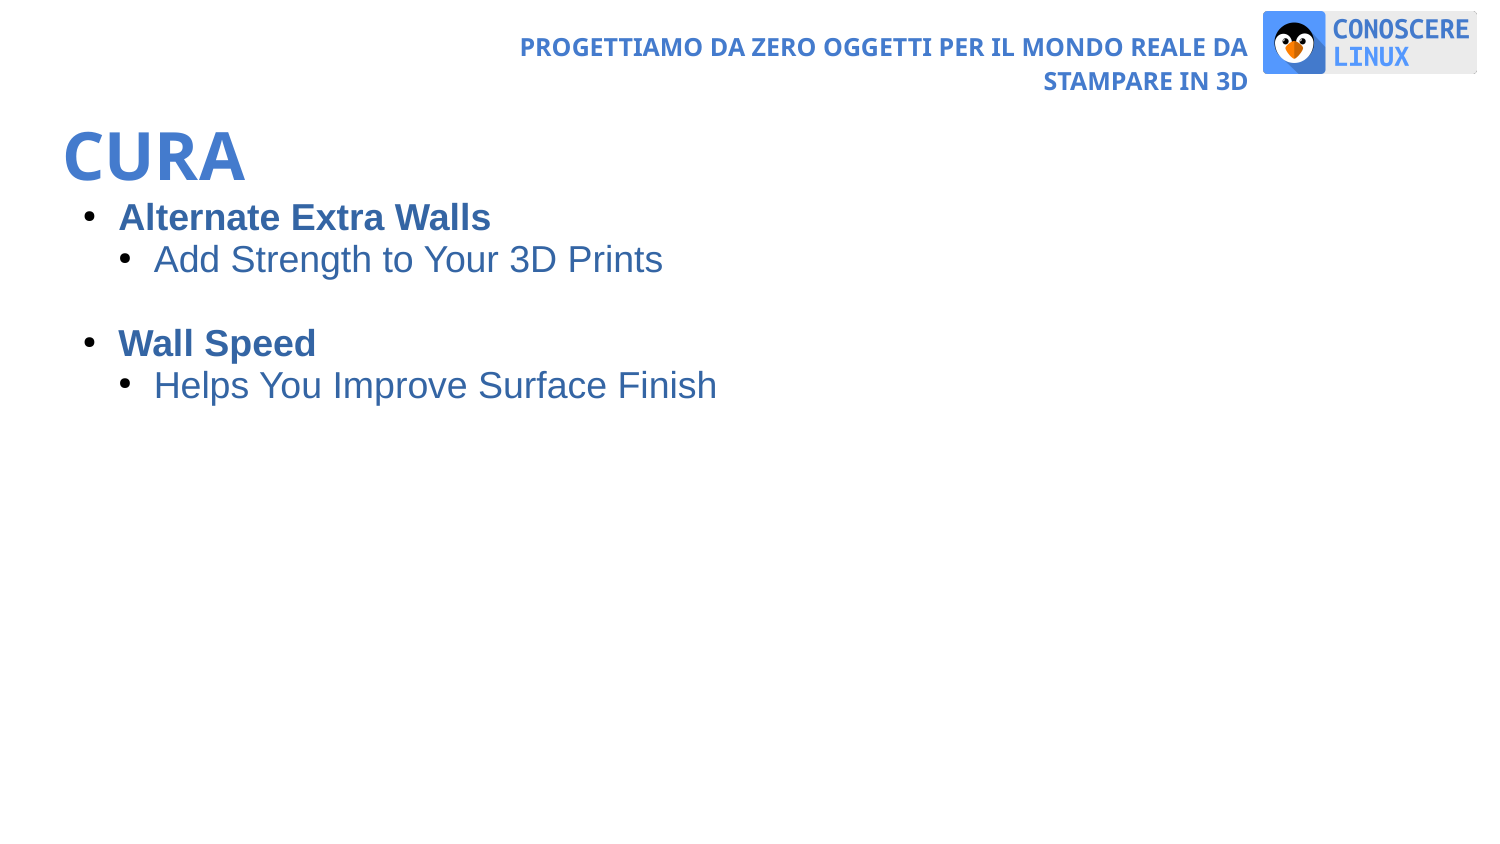

PROGETTIAMO DA ZERO OGGETTI PER IL MONDO REALE DA STAMPARE IN 3D
CURA
Alternate Extra Walls
Add Strength to Your 3D Prints
Wall Speed
Helps You Improve Surface Finish